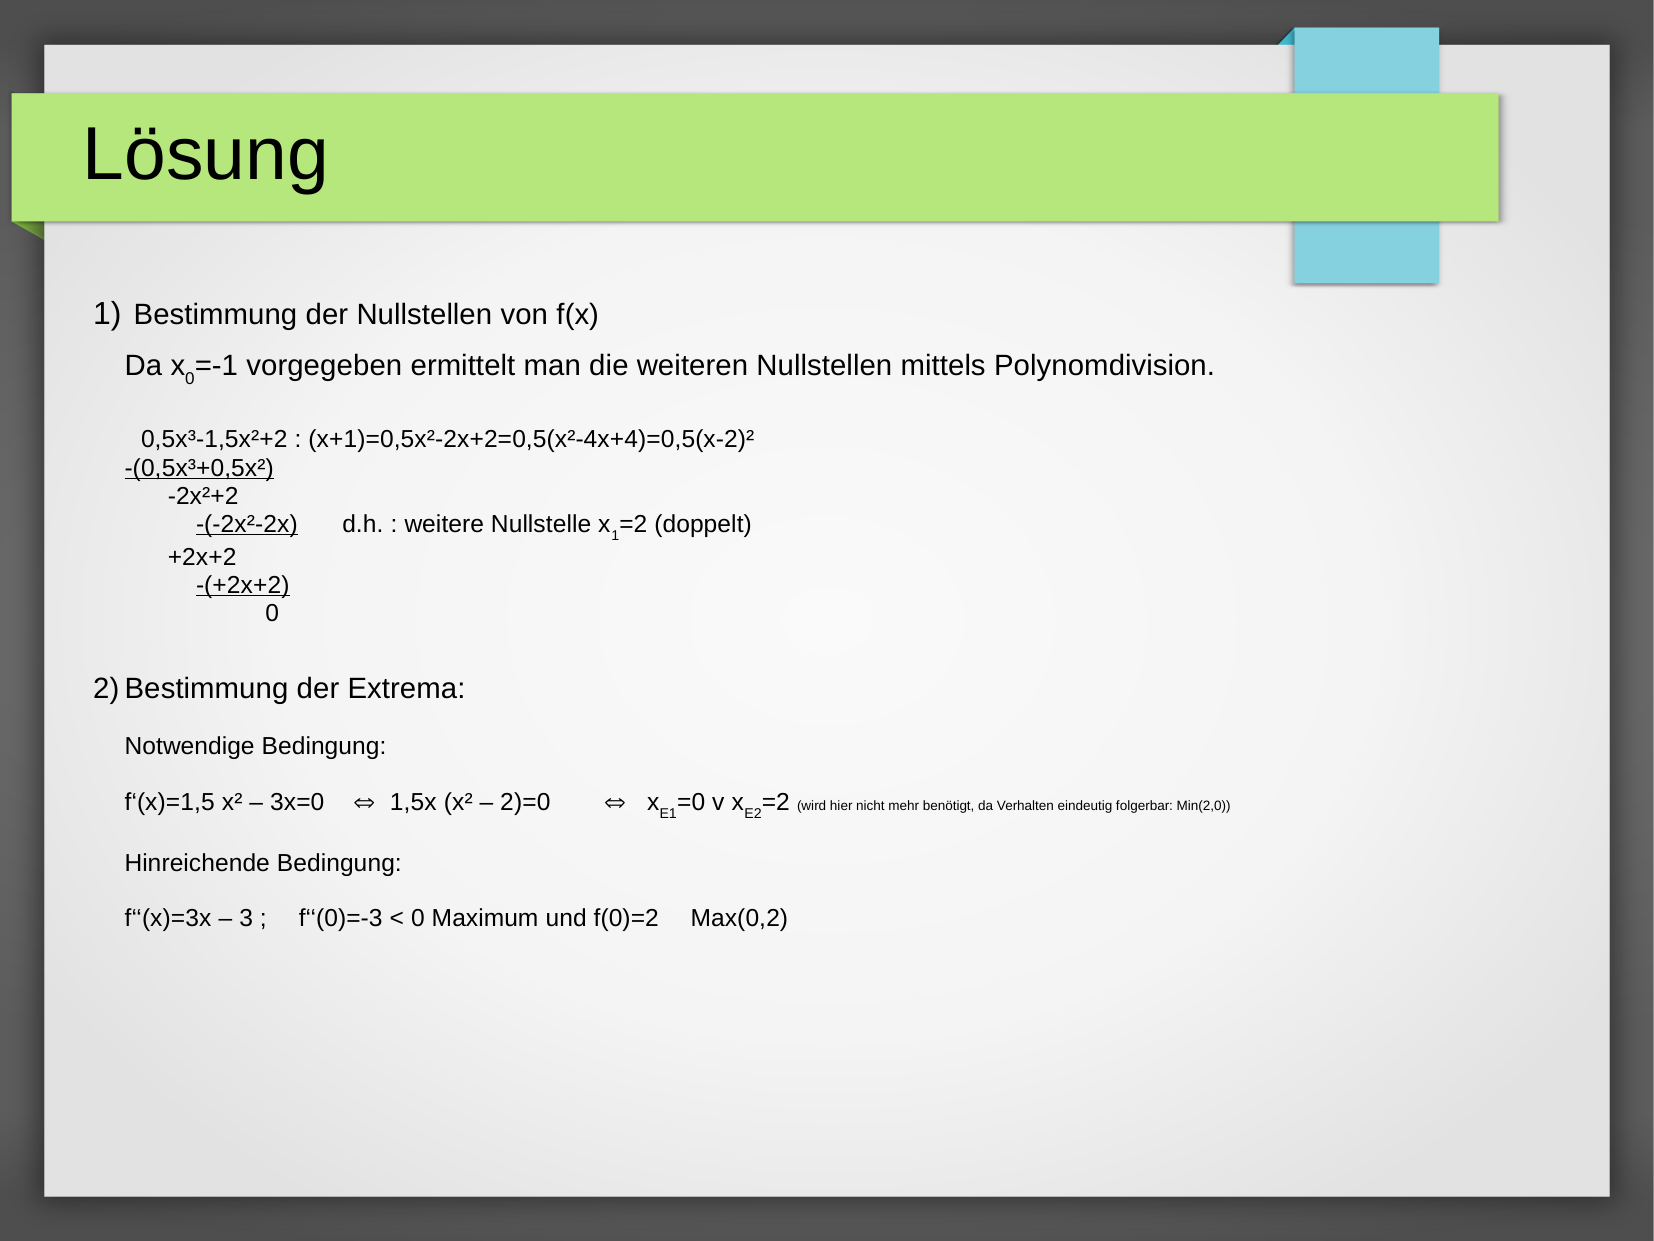

# Lösung
 Bestimmung der Nullstellen von f(x)
Da x0=-1 vorgegeben ermittelt man die weiteren Nullstellen mittels Polynomdivision.
 0,5x³-1,5x²+2 : (x+1)=0,5x²-2x+2=0,5(x²-4x+4)=0,5(x-2)²
-(0,5x³+0,5x²)
		-2x²+2
	 -(-2x²-2x)				d.h. : weitere Nullstelle x1=2 (doppelt)
			+2x+2
		 -(+2x+2)
	 0
Bestimmung der Extrema:
Notwendige Bedingung:
f‘(x)=1,5 x² – 3x=0 ⇔ 1,5x (x² – 2)=0			⇔	xE1=0 v xE2=2 (wird hier nicht mehr benötigt, da Verhalten eindeutig folgerbar: Min(2,0))
Hinreichende Bedingung:
f‘‘(x)=3x – 3 ;	f‘‘(0)=-3 < 0 Maximum und f(0)=2 			Max(0,2)